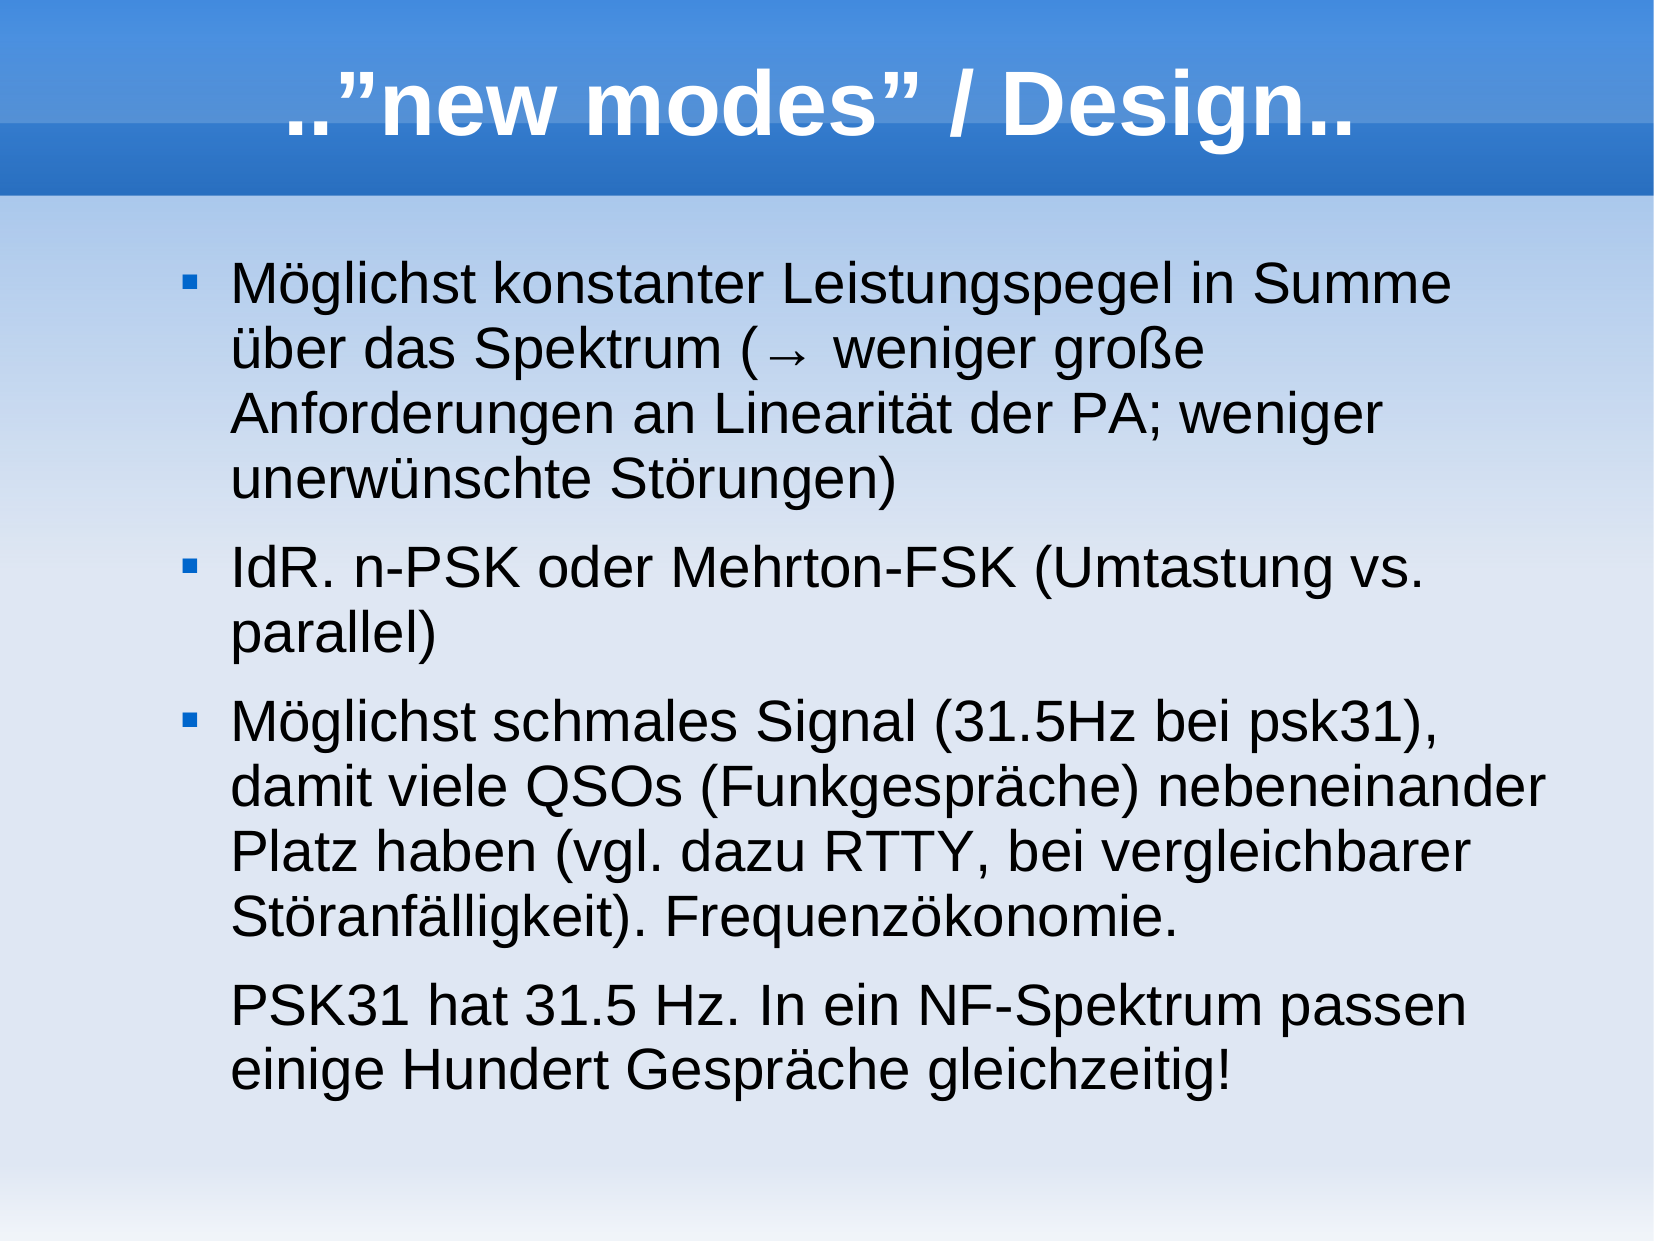

# ..”new modes” / Design..
Möglichst konstanter Leistungspegel in Summe über das Spektrum (→ weniger große Anforderungen an Linearität der PA; weniger unerwünschte Störungen)
IdR. n-PSK oder Mehrton-FSK (Umtastung vs. parallel)
Möglichst schmales Signal (31.5Hz bei psk31), damit viele QSOs (Funkgespräche) nebeneinander Platz haben (vgl. dazu RTTY, bei vergleichbarer Störanfälligkeit). Frequenzökonomie.
PSK31 hat 31.5 Hz. In ein NF-Spektrum passen einige Hundert Gespräche gleichzeitig!